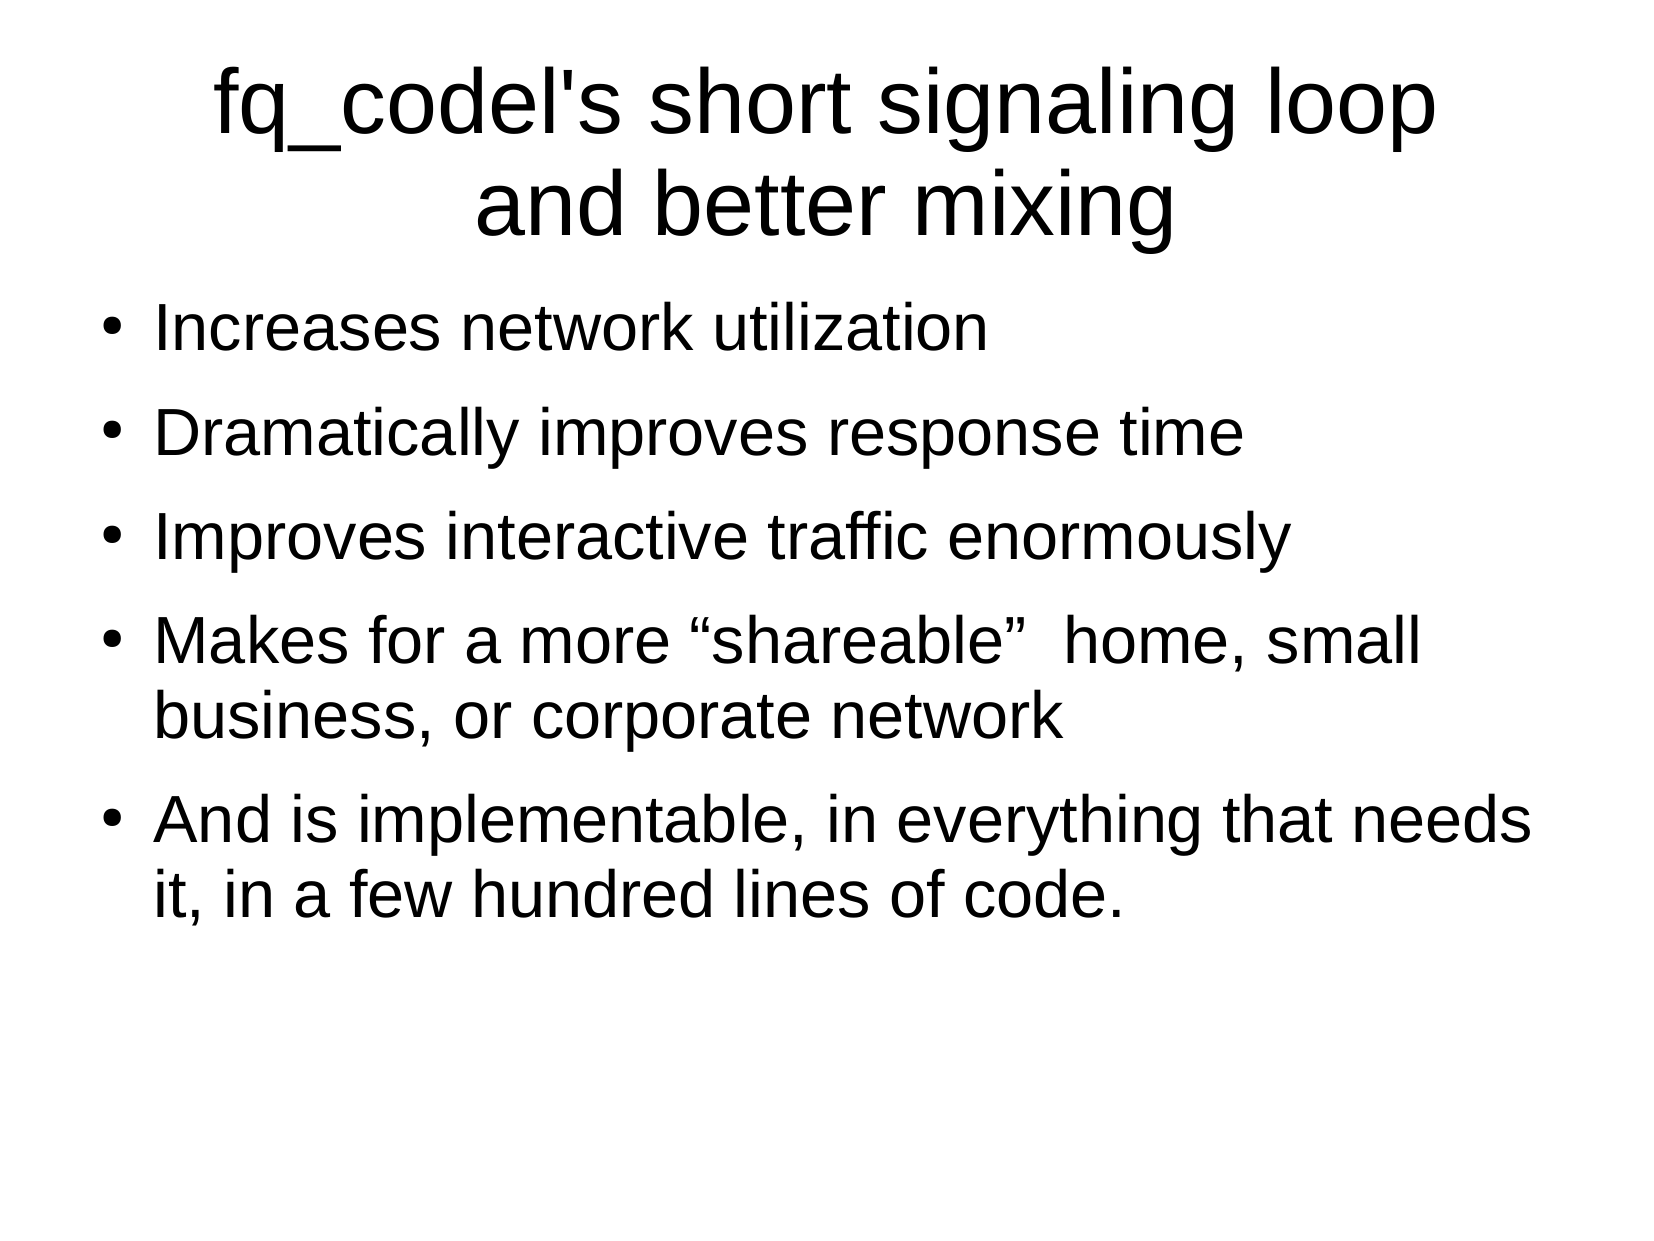

# fq_codel's short signaling loop and better mixing
Increases network utilization
Dramatically improves response time
Improves interactive traffic enormously
Makes for a more “shareable” home, small business, or corporate network
And is implementable, in everything that needs it, in a few hundred lines of code.